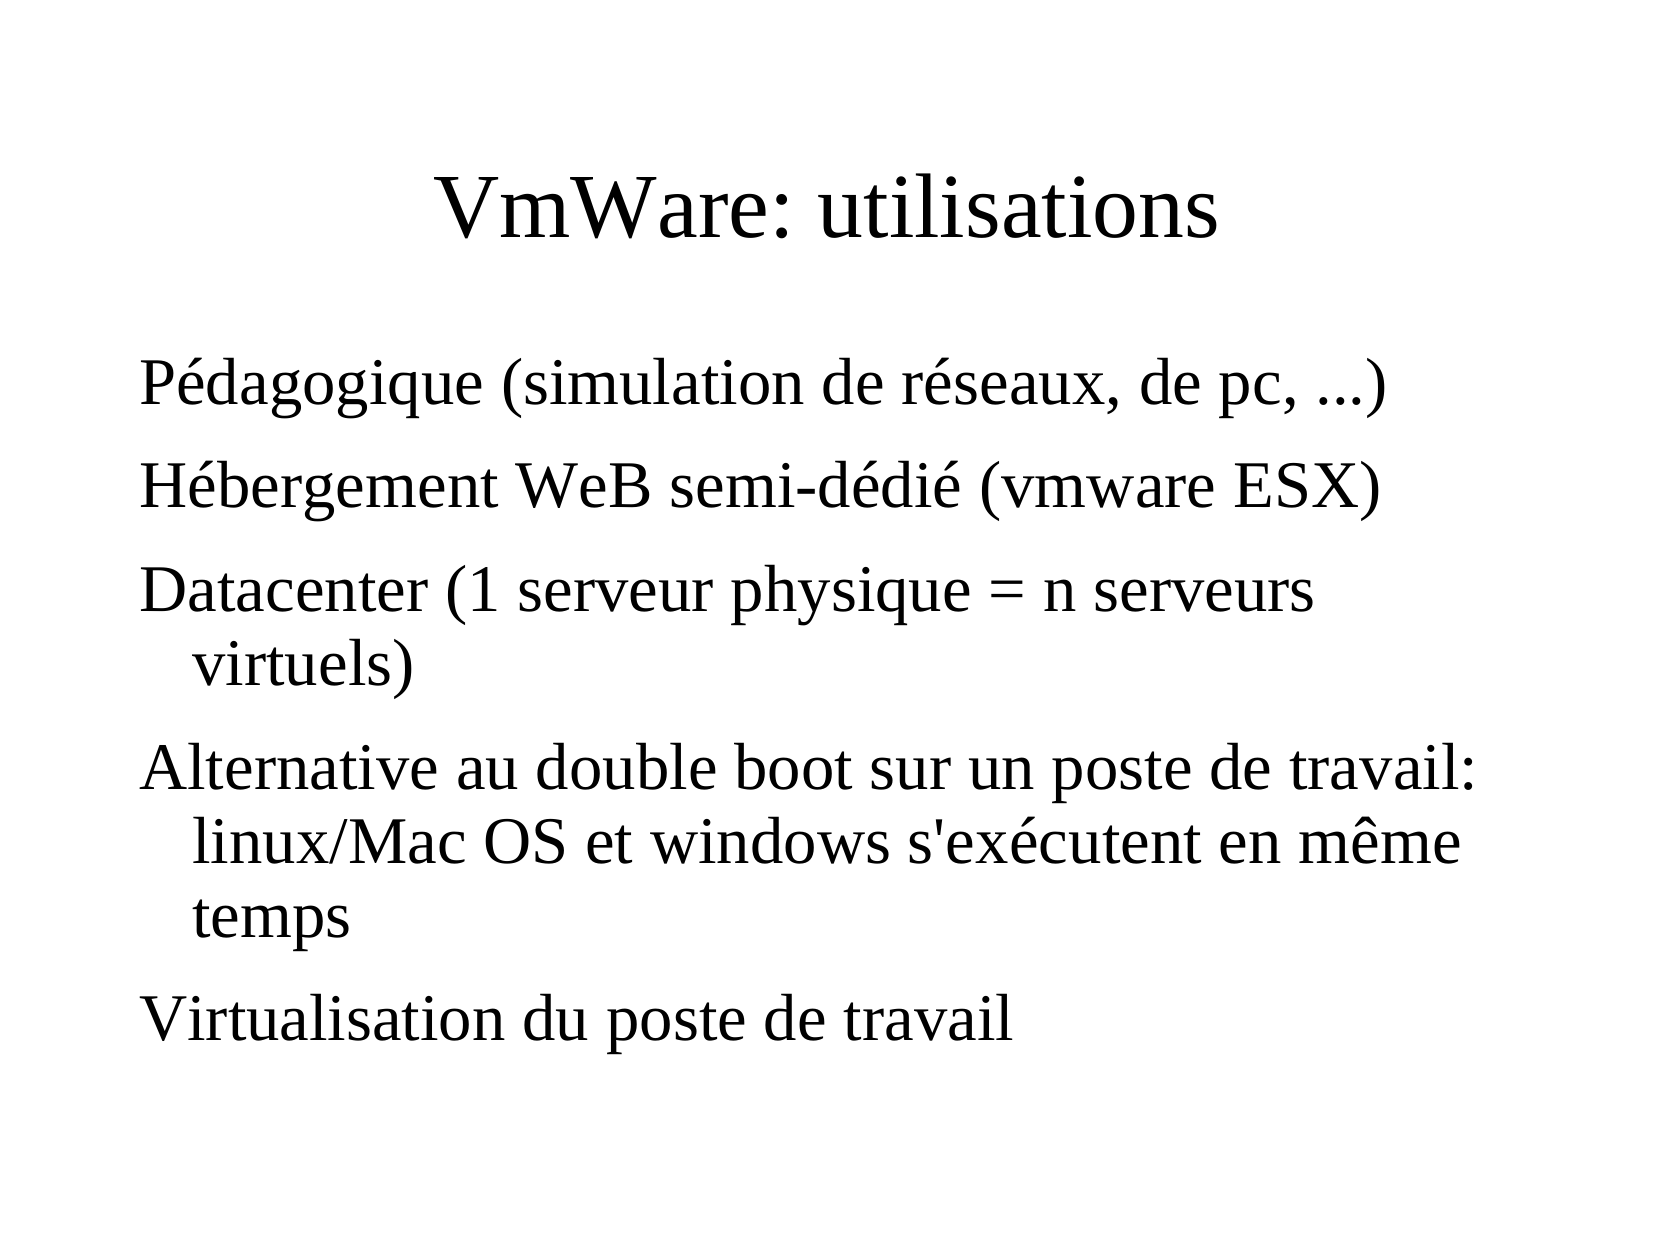

# VmWare: utilisations
Pédagogique (simulation de réseaux, de pc, ...)
Hébergement WeB semi-dédié (vmware ESX)
Datacenter (1 serveur physique = n serveurs virtuels)
Alternative au double boot sur un poste de travail: linux/Mac OS et windows s'exécutent en même temps
Virtualisation du poste de travail